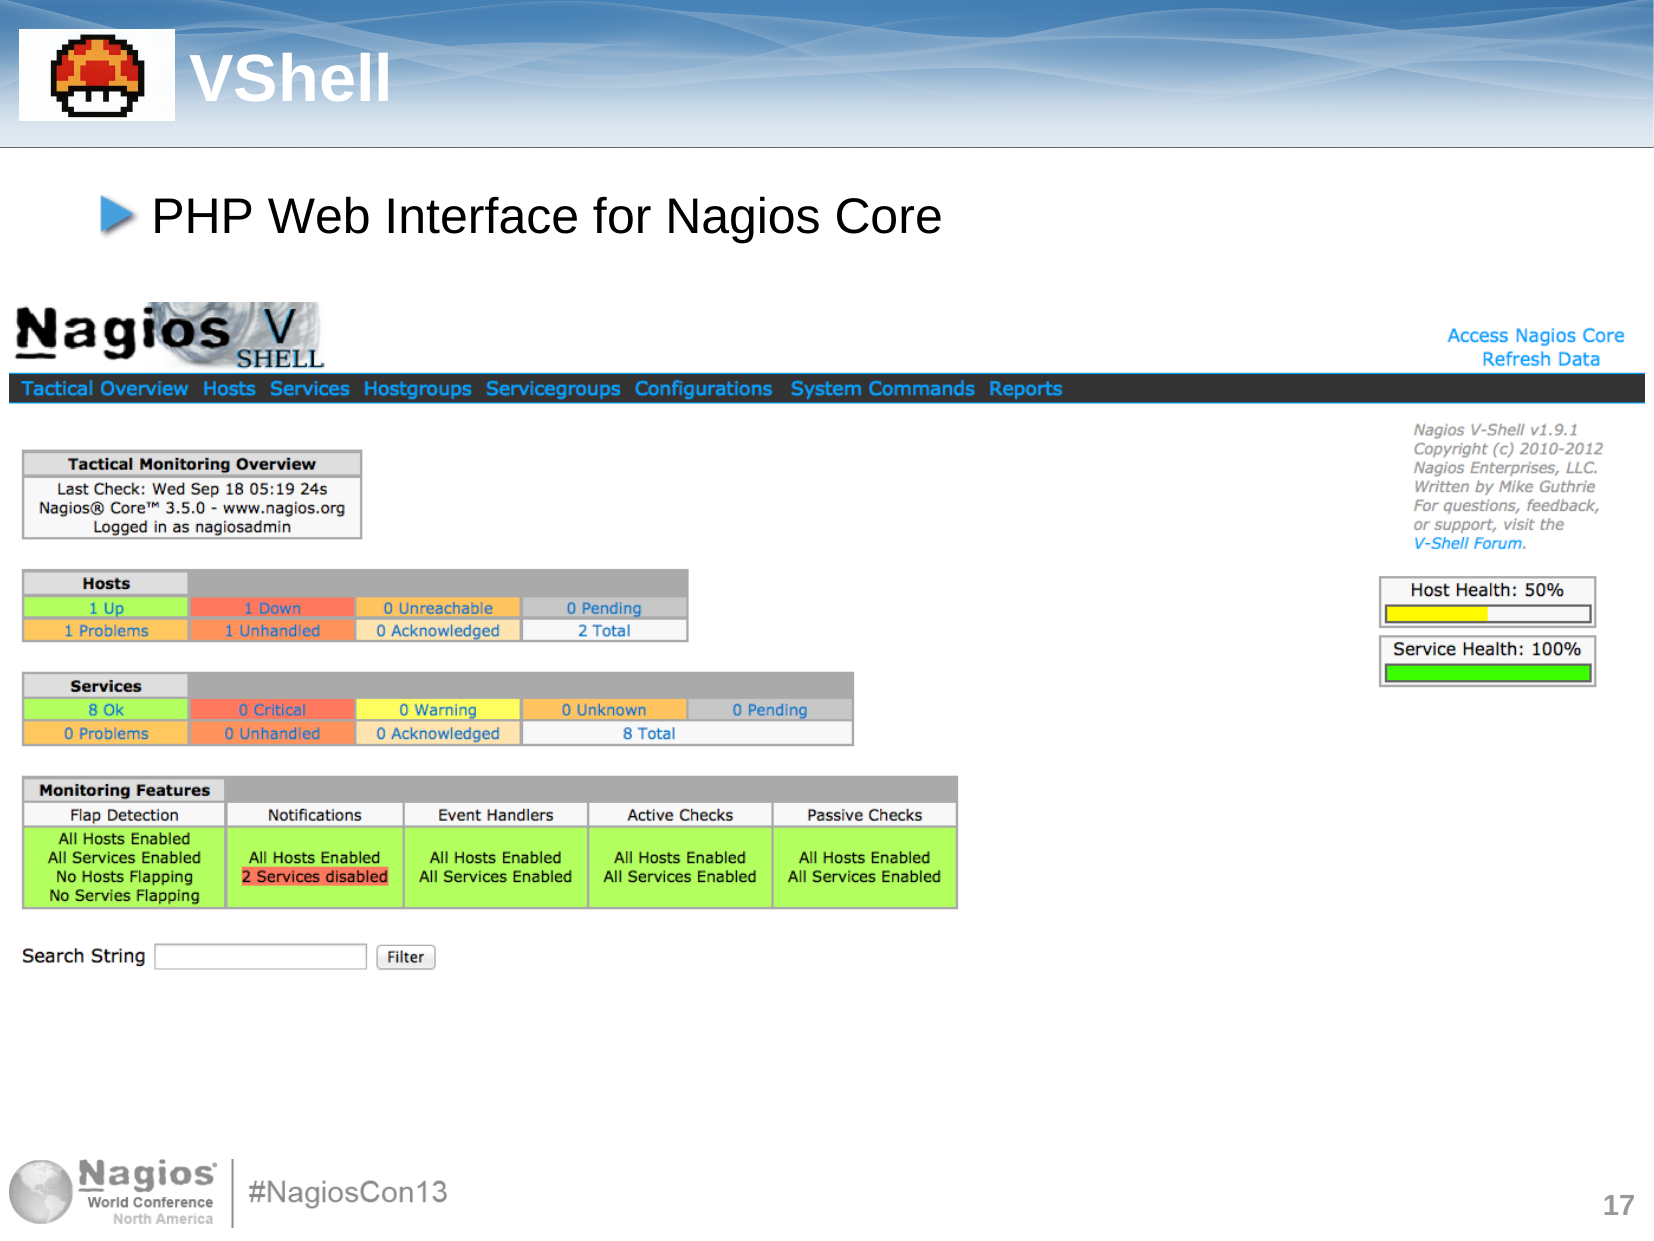

# VShell
PHP Web Interface for Nagios Core
17